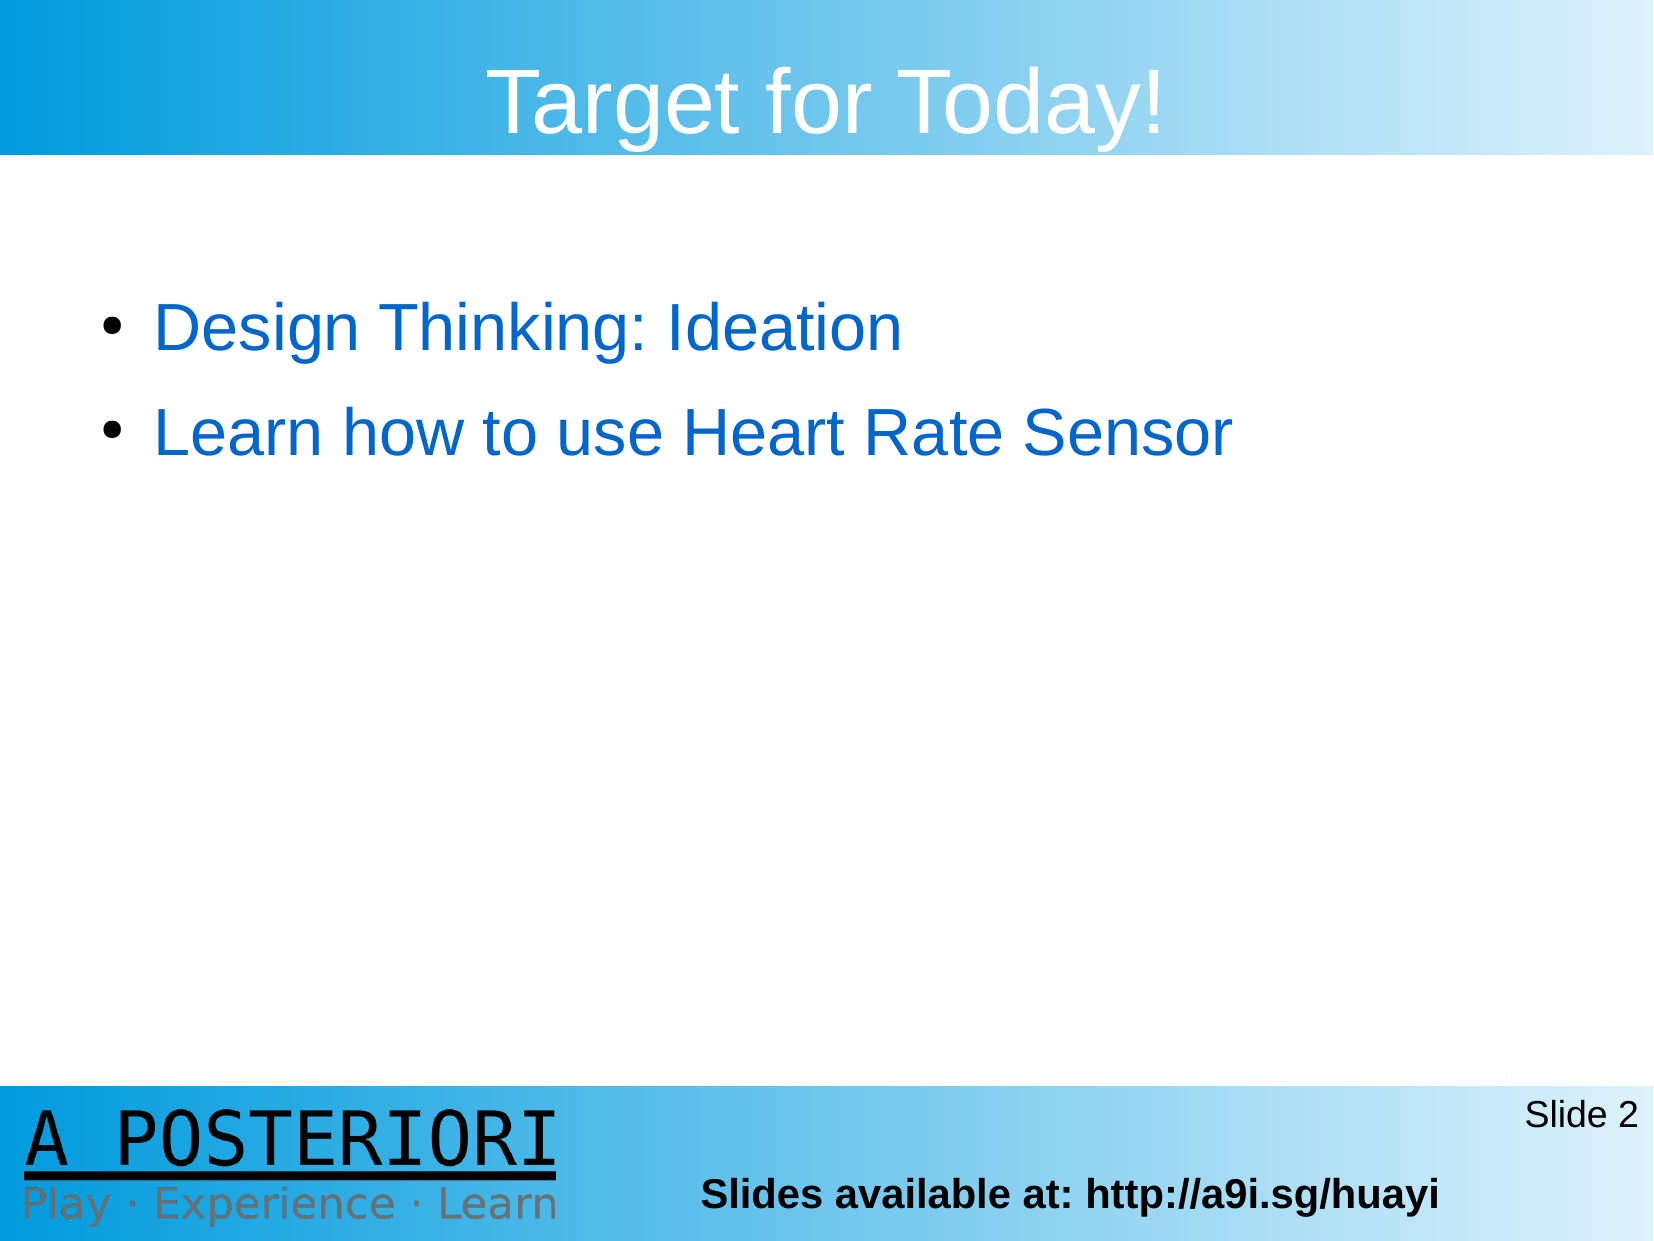

# Target for Today!
Design Thinking: Ideation
Learn how to use Heart Rate Sensor